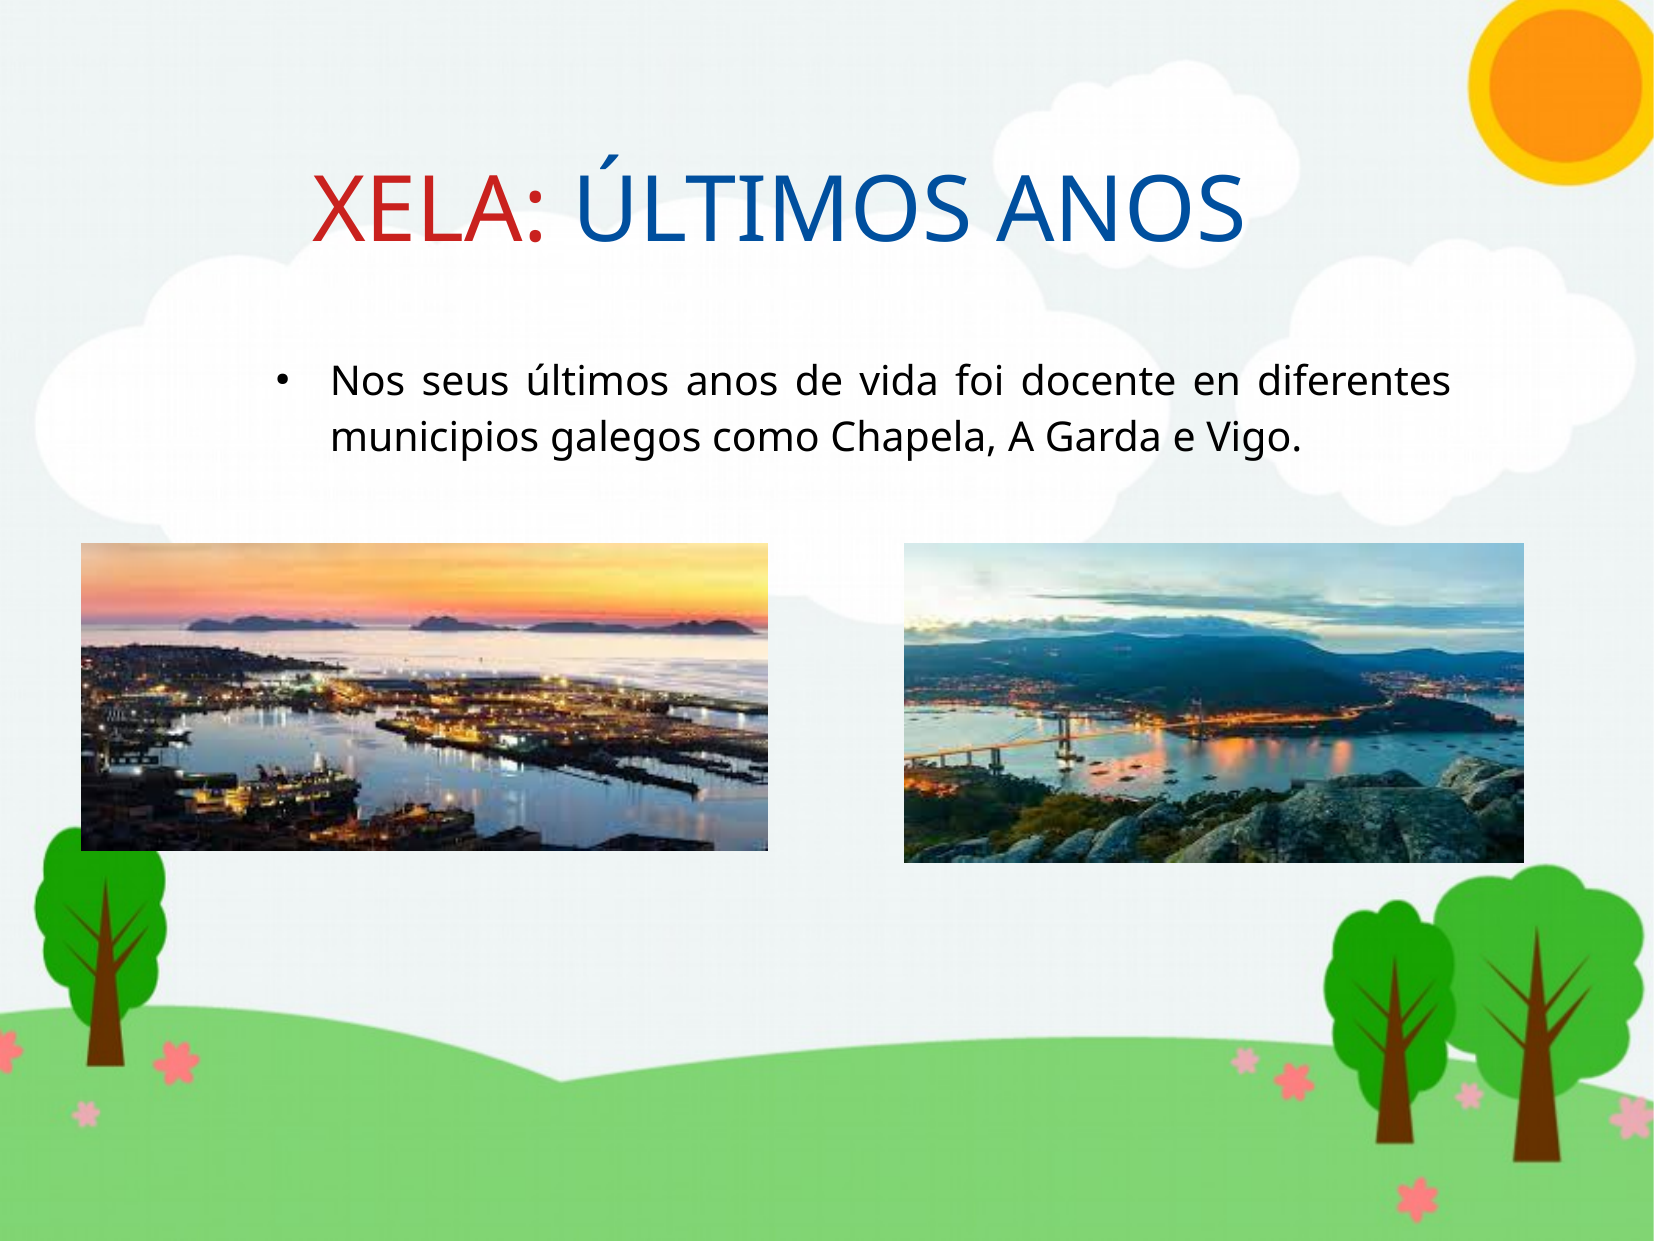

# XELA: ÚLTIMOS ANOS
Nos seus últimos anos de vida foi docente en diferentes municipios galegos como Chapela, A Garda e Vigo.